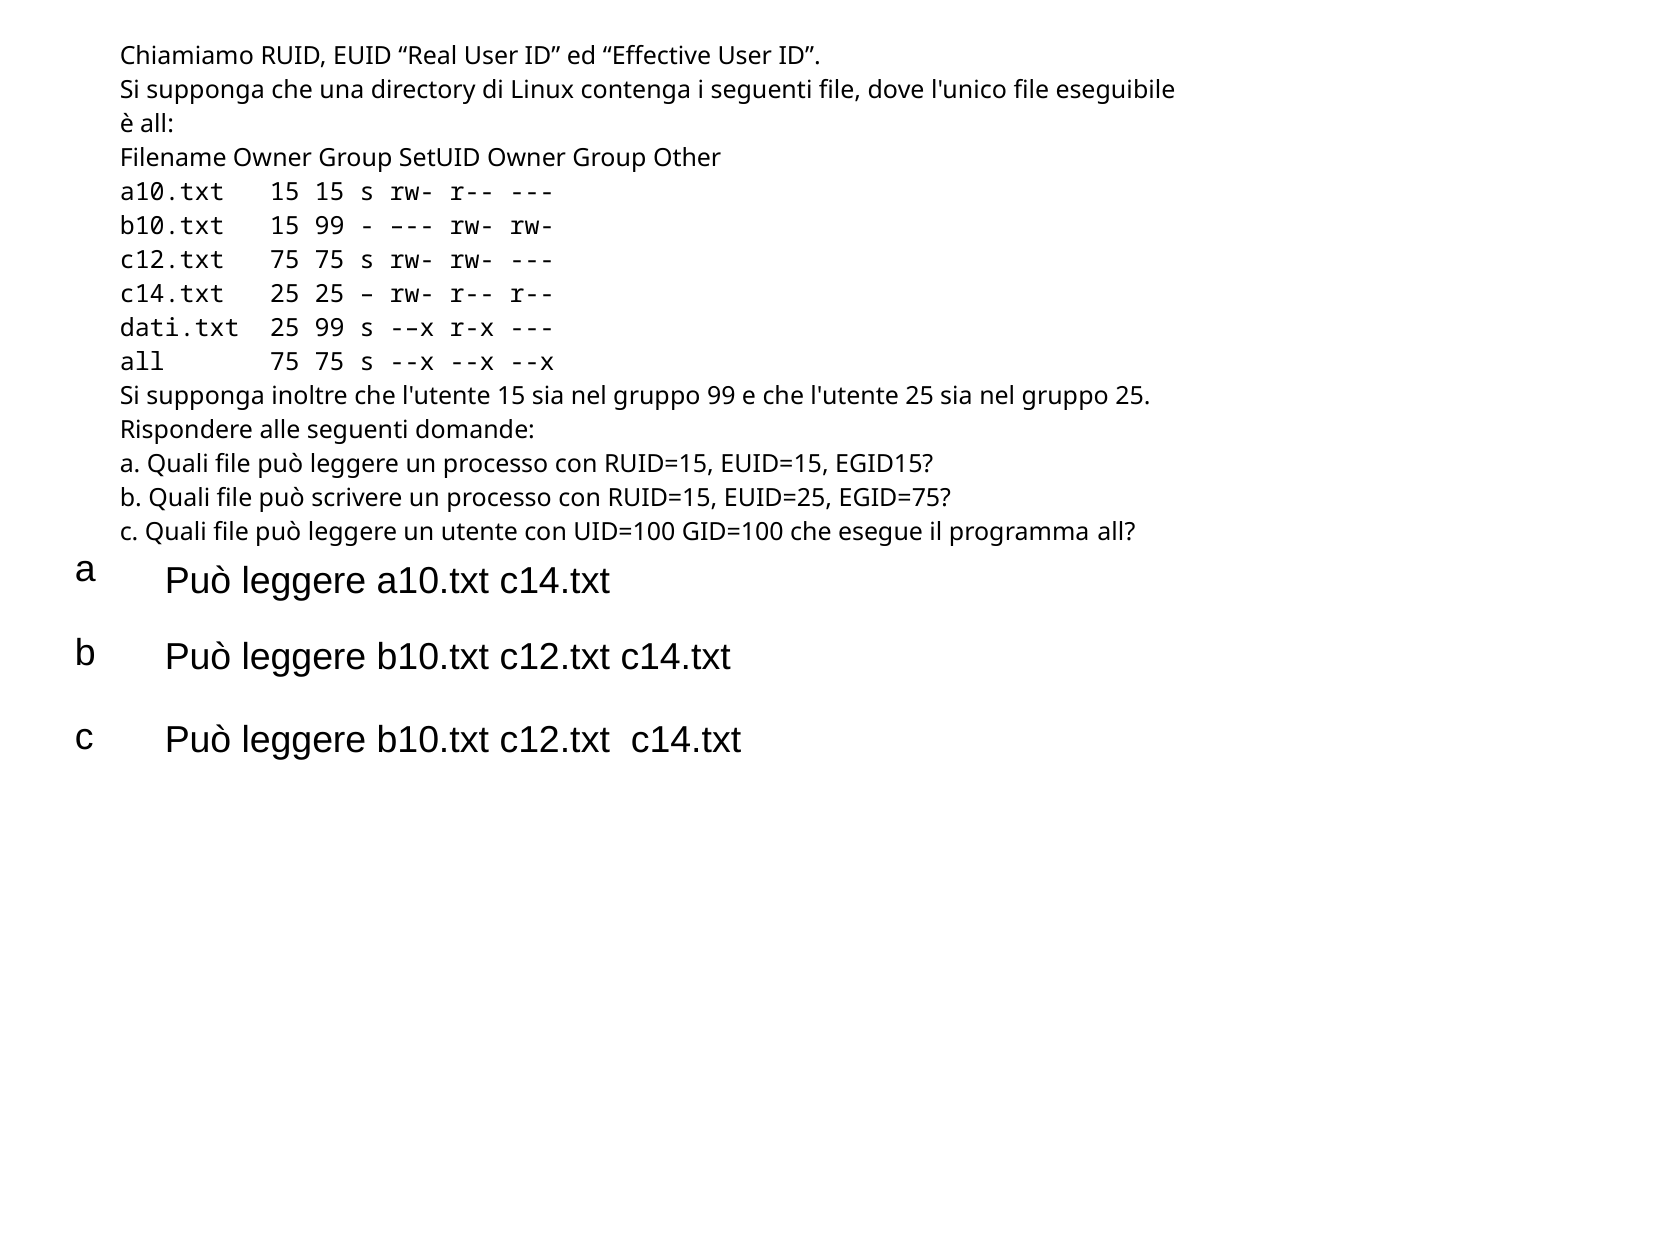

Chiamiamo RUID, EUID “Real User ID” ed “Effective User ID”.
Si supponga che una directory di Linux contenga i seguenti file, dove l'unico file eseguibile
è all:
Filename Owner Group SetUID Owner Group Other
a10.txt 	15 15 s rw- r-- ---
b10.txt 	15 99 - –-- rw- rw-
c12.txt 	75 75 s rw- rw- ---
c14.txt 	25 25 – rw- r-- r--
dati.txt 	25 99 s -–x r-x ---
all 	75 75 s --x --x --x
Si supponga inoltre che l'utente 15 sia nel gruppo 99 e che l'utente 25 sia nel gruppo 25.
Rispondere alle seguenti domande:
a. Quali file può leggere un processo con RUID=15, EUID=15, EGID15?
b. Quali file può scrivere un processo con RUID=15, EUID=25, EGID=75?
c. Quali file può leggere un utente con UID=100 GID=100 che esegue il programma all?
a
b
c
Può leggere a10.txt c14.txt
Può leggere b10.txt c12.txt c14.txt
Può leggere b10.txt c12.txt c14.txt